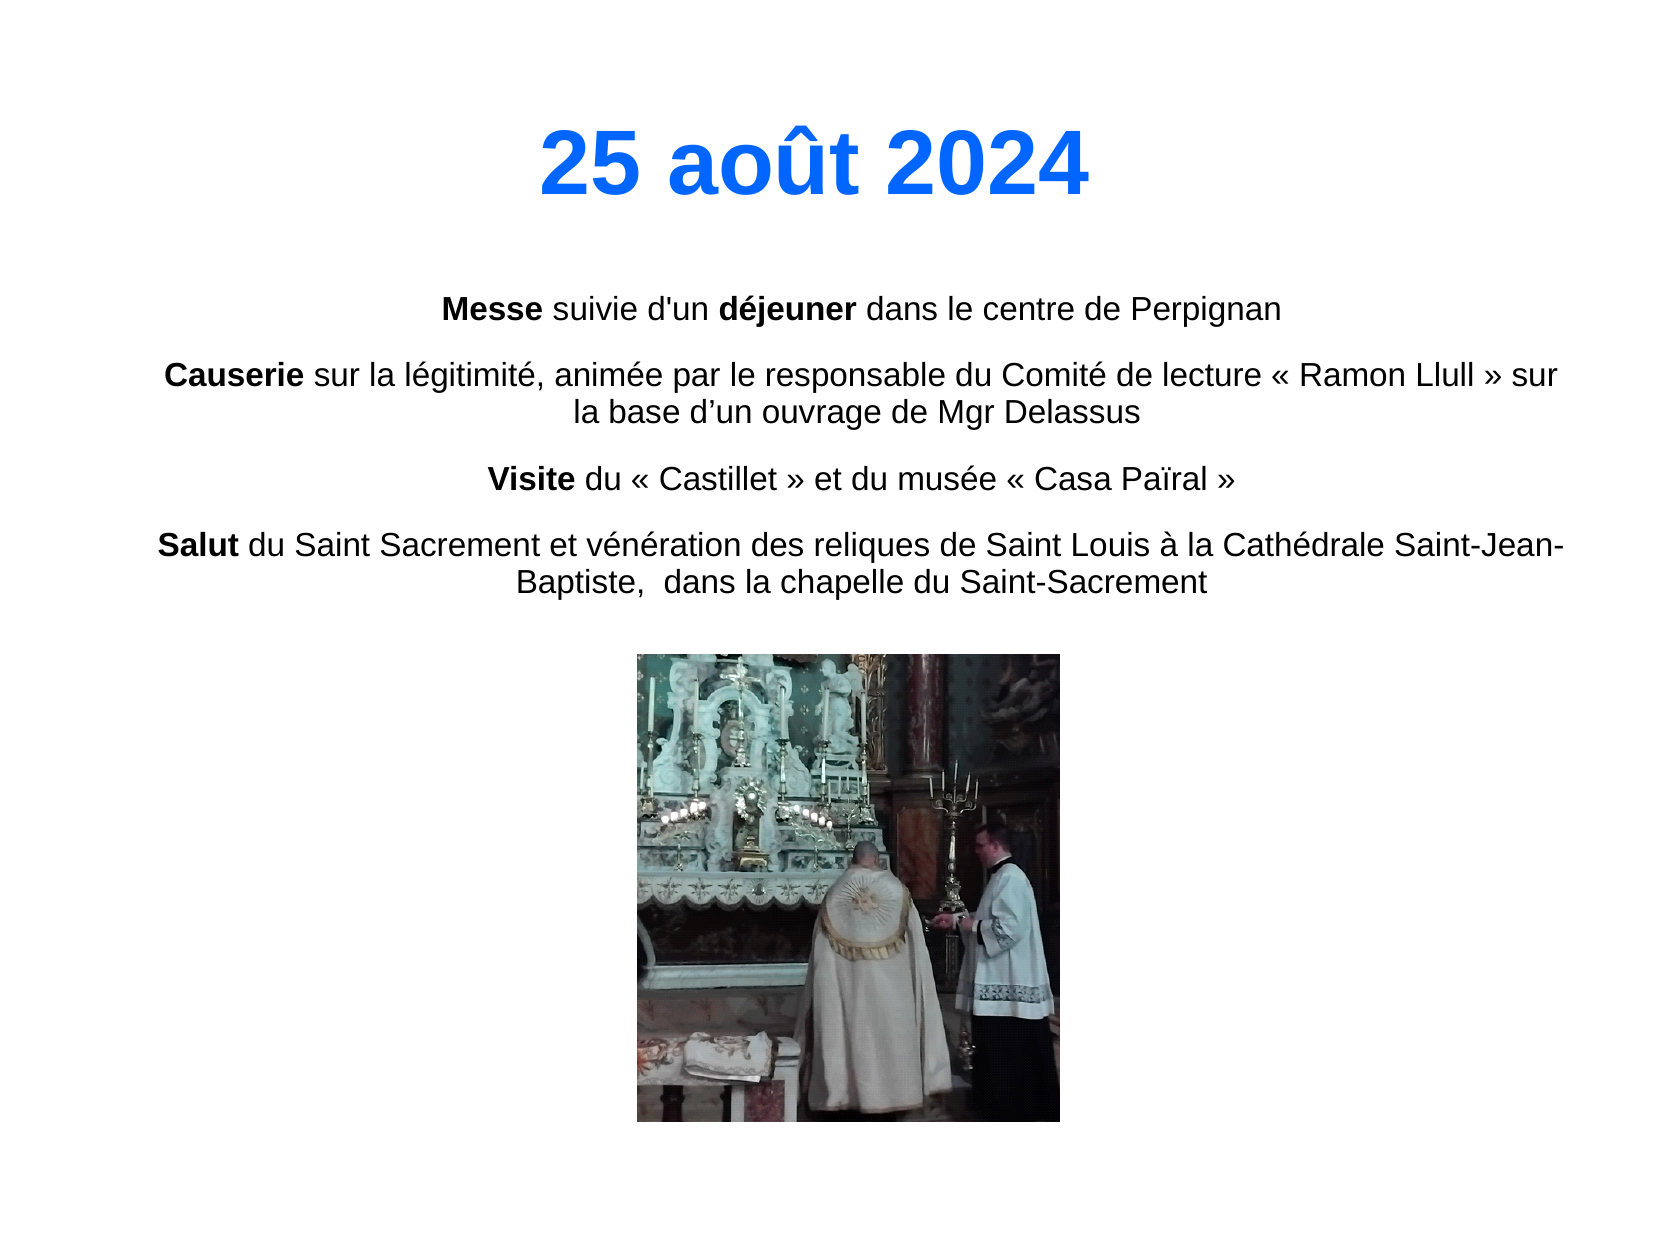

# 25 août 2024
Messe suivie d'un déjeuner dans le centre de Perpignan
Causerie sur la légitimité, animée par le responsable du Comité de lecture « Ramon Llull » sur la base d’un ouvrage de Mgr Delassus
Visite du « Castillet » et du musée « Casa Païral »
Salut du Saint Sacrement et vénération des reliques de Saint Louis à la Cathédrale Saint-Jean-Baptiste, dans la chapelle du Saint-Sacrement